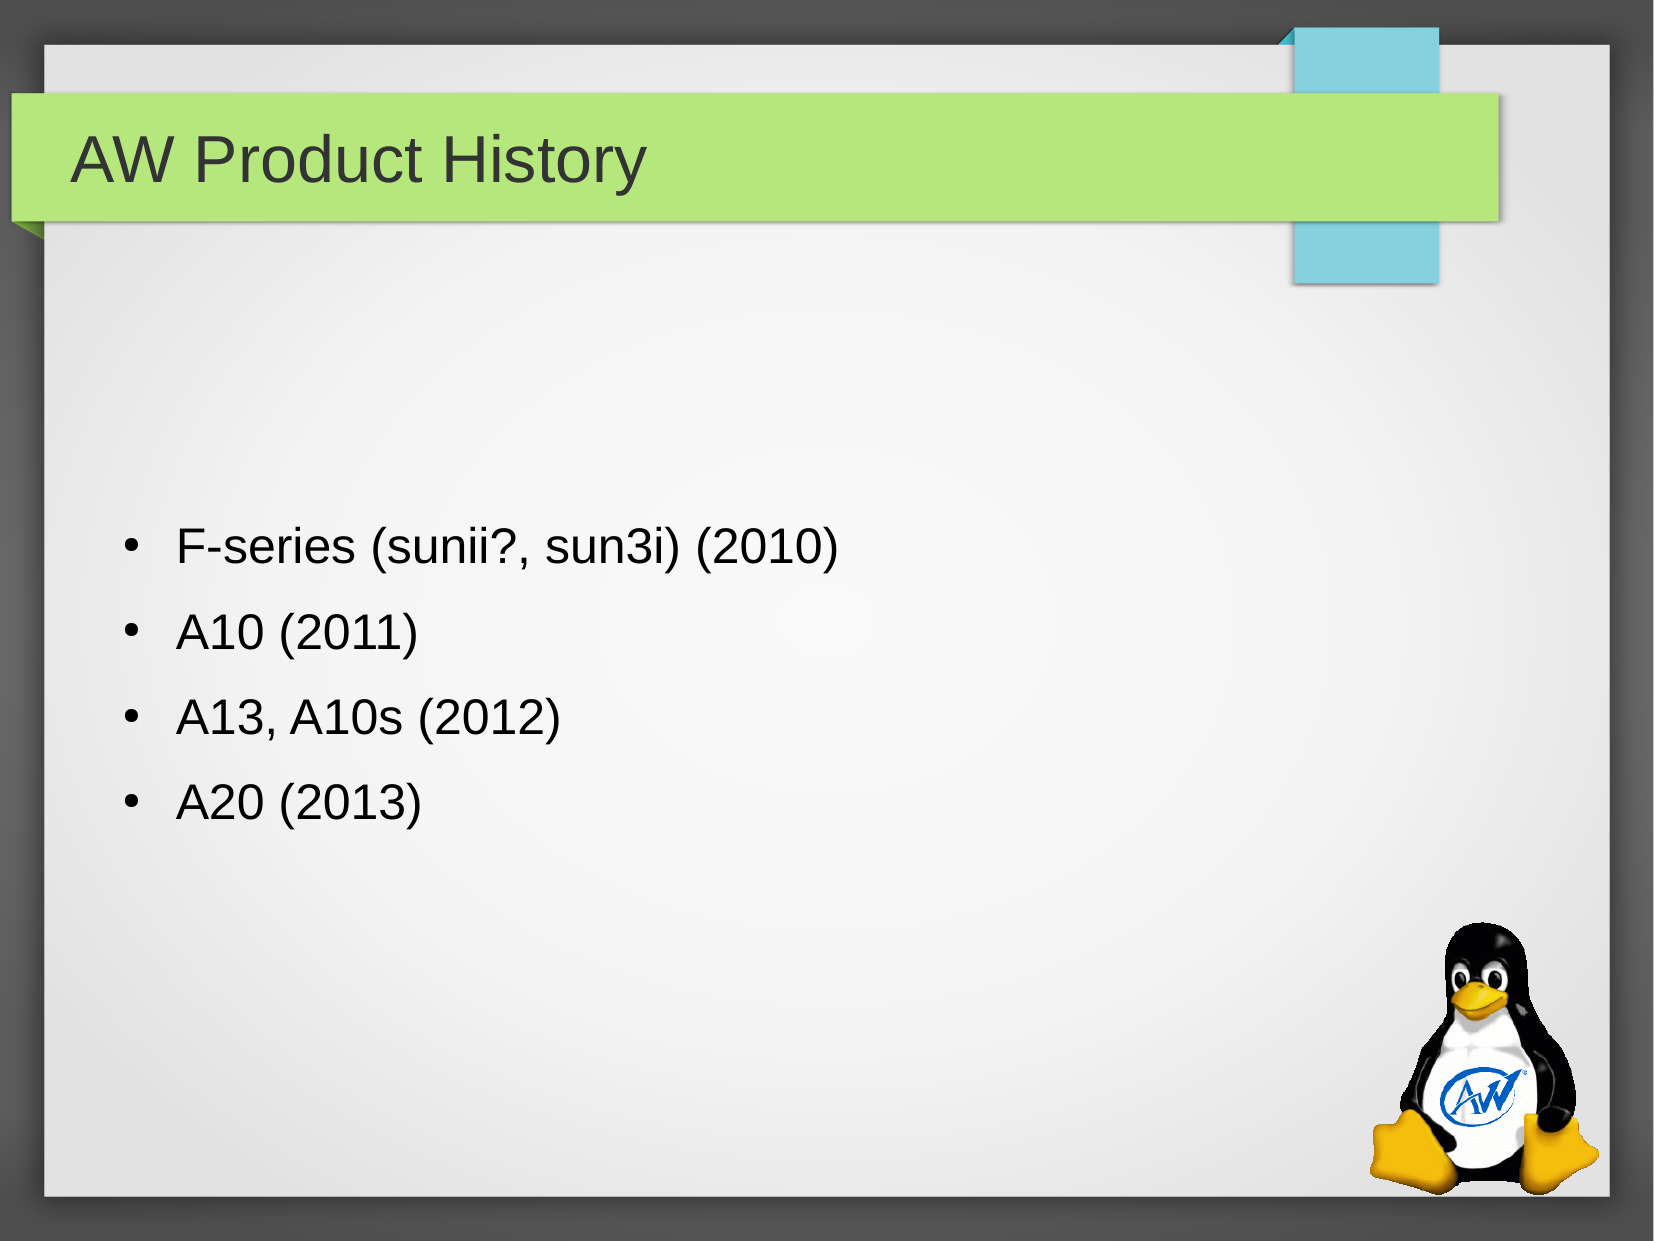

# AW Product History
F-series (sunii?, sun3i) (2010)
A10 (2011)
A13, A10s (2012)
A20 (2013)